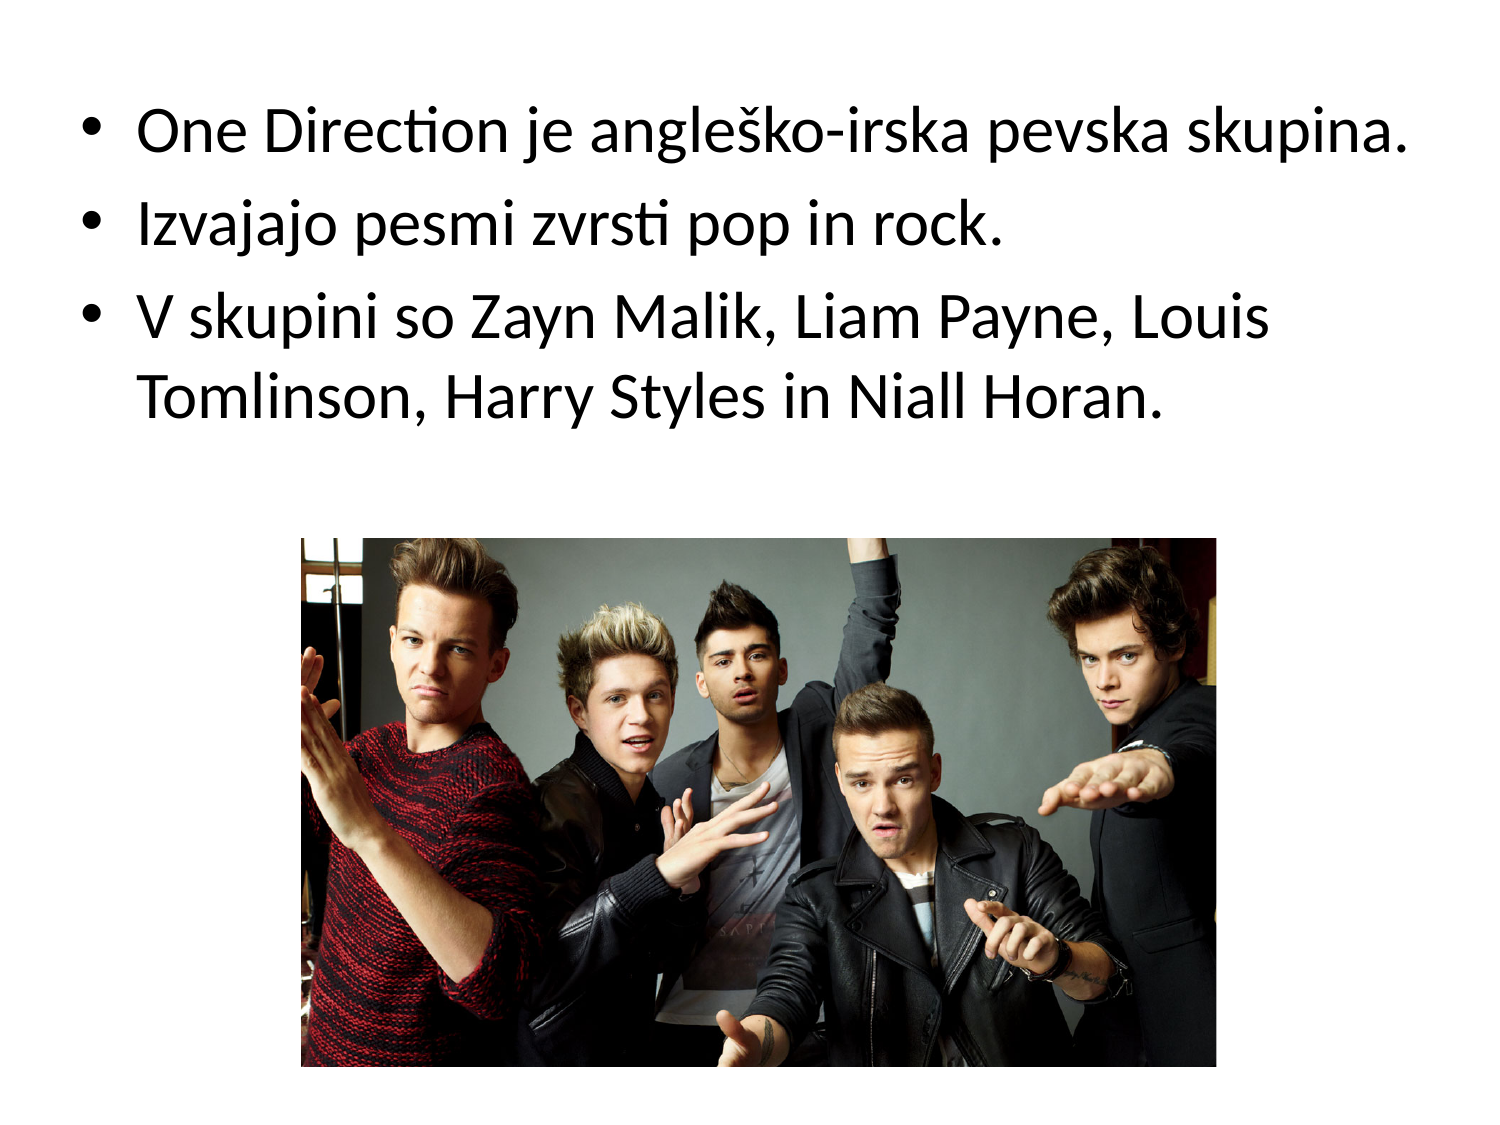

# One Direction je angleško-irska pevska skupina.
Izvajajo pesmi zvrsti pop in rock.
V skupini so Zayn Malik, Liam Payne, Louis Tomlinson, Harry Styles in Niall Horan.